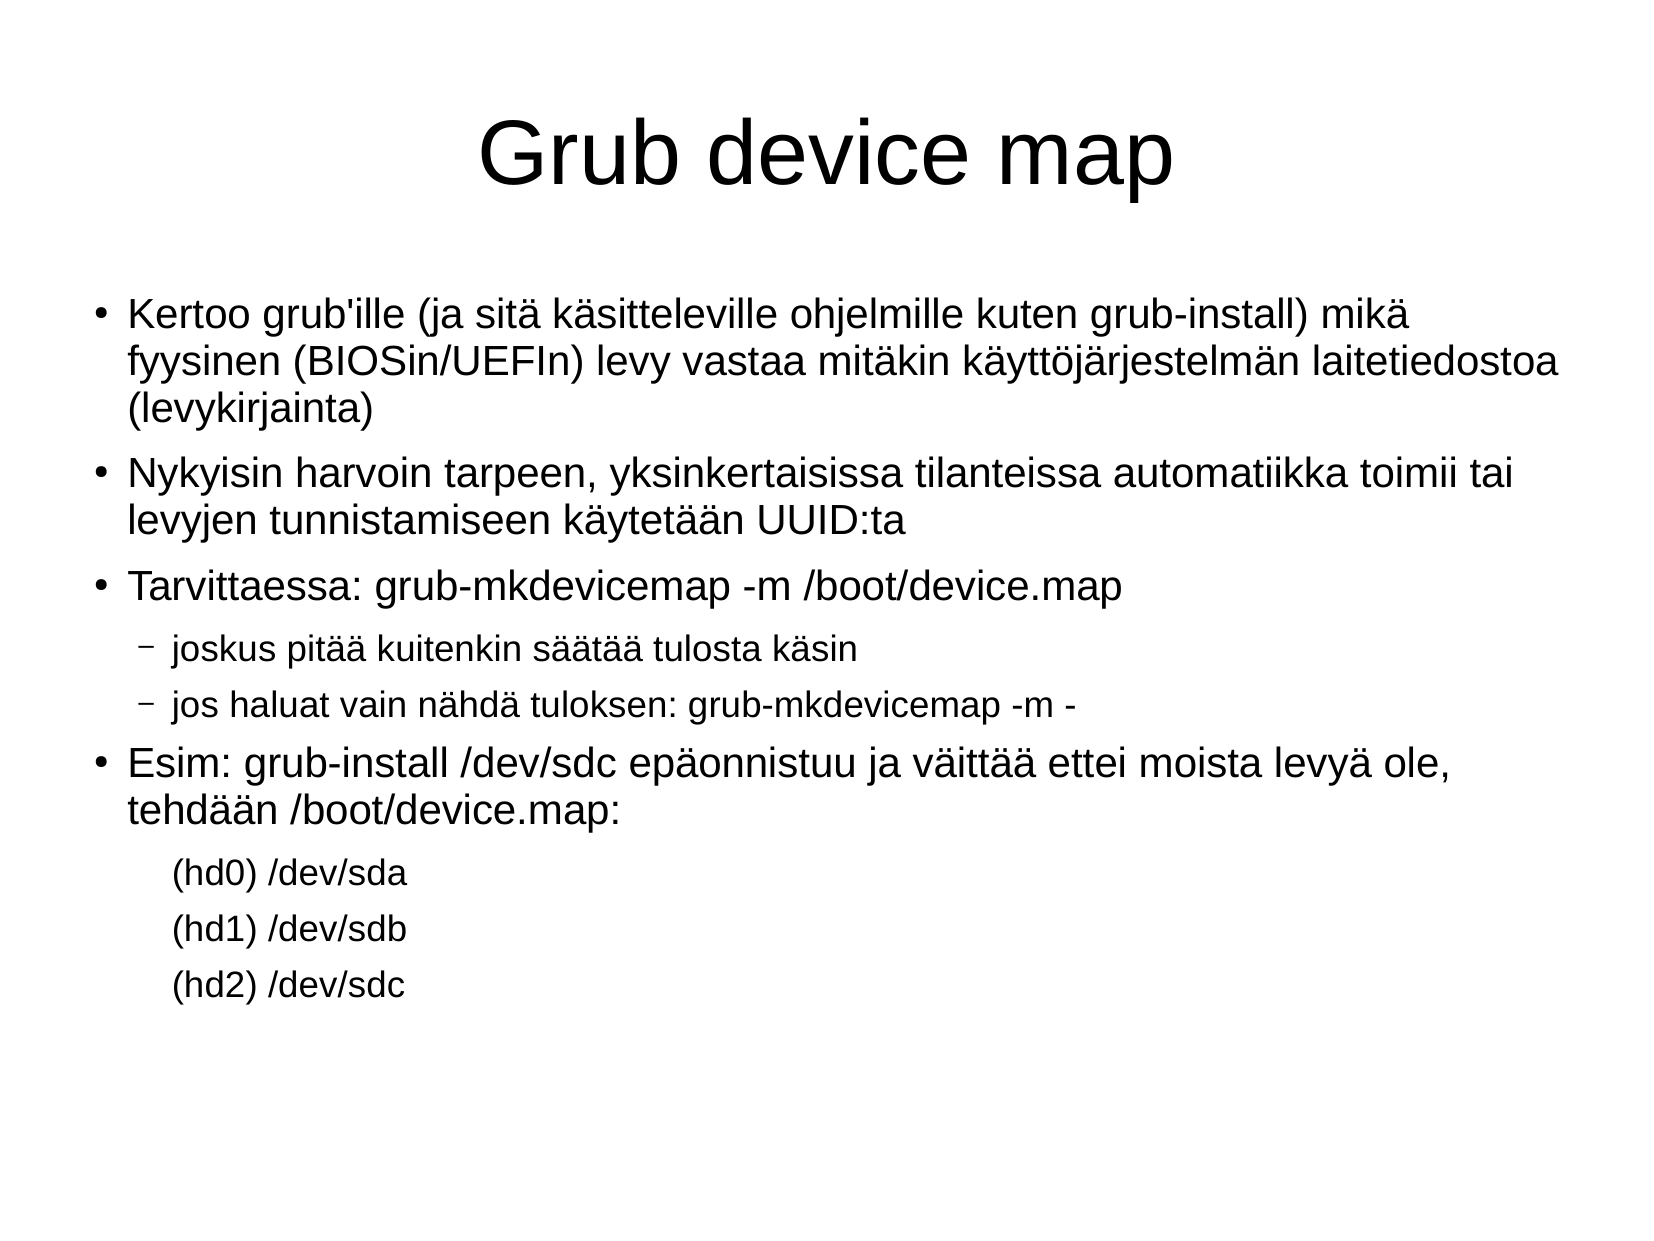

# Grub device map
Kertoo grub'ille (ja sitä käsitteleville ohjelmille kuten grub-install) mikä fyysinen (BIOSin/UEFIn) levy vastaa mitäkin käyttöjärjestelmän laitetiedostoa (levykirjainta)
Nykyisin harvoin tarpeen, yksinkertaisissa tilanteissa automatiikka toimii tai levyjen tunnistamiseen käytetään UUID:ta
Tarvittaessa: grub-mkdevicemap -m /boot/device.map
joskus pitää kuitenkin säätää tulosta käsin
jos haluat vain nähdä tuloksen: grub-mkdevicemap -m -
Esim: grub-install /dev/sdc epäonnistuu ja väittää ettei moista levyä ole, tehdään /boot/device.map:
(hd0) /dev/sda
(hd1) /dev/sdb
(hd2) /dev/sdc